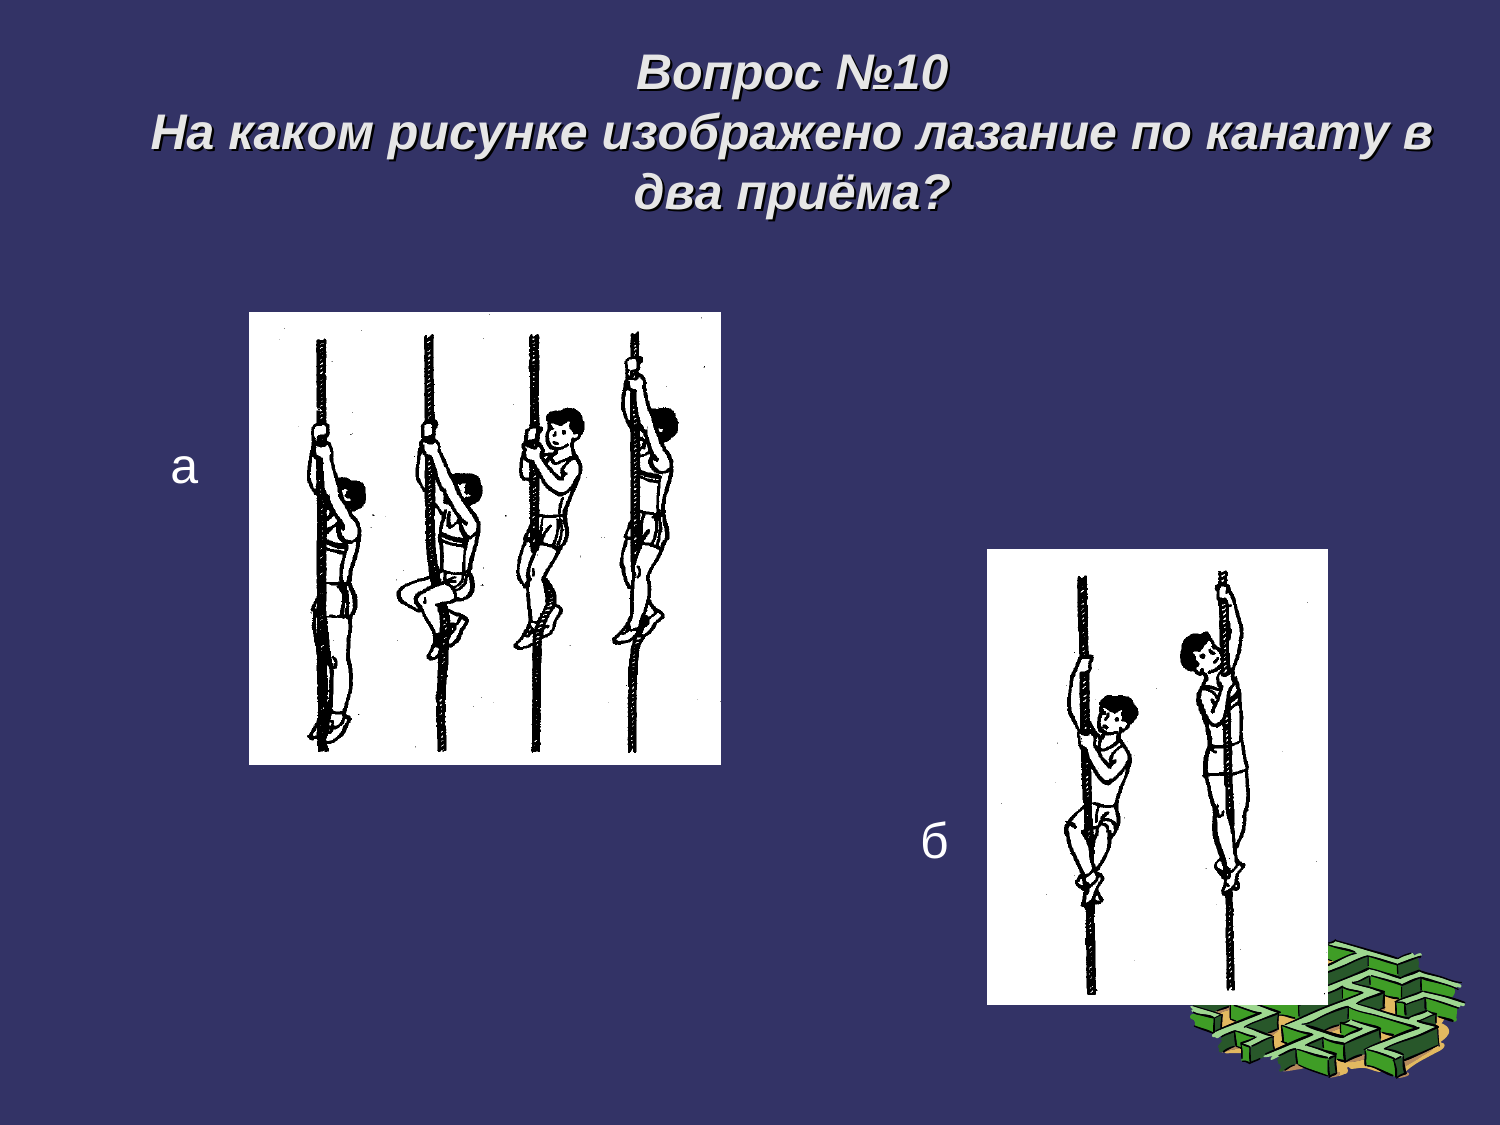

# Вопрос №10 На каком рисунке изображено лазание по канату в два приёма?
а
б